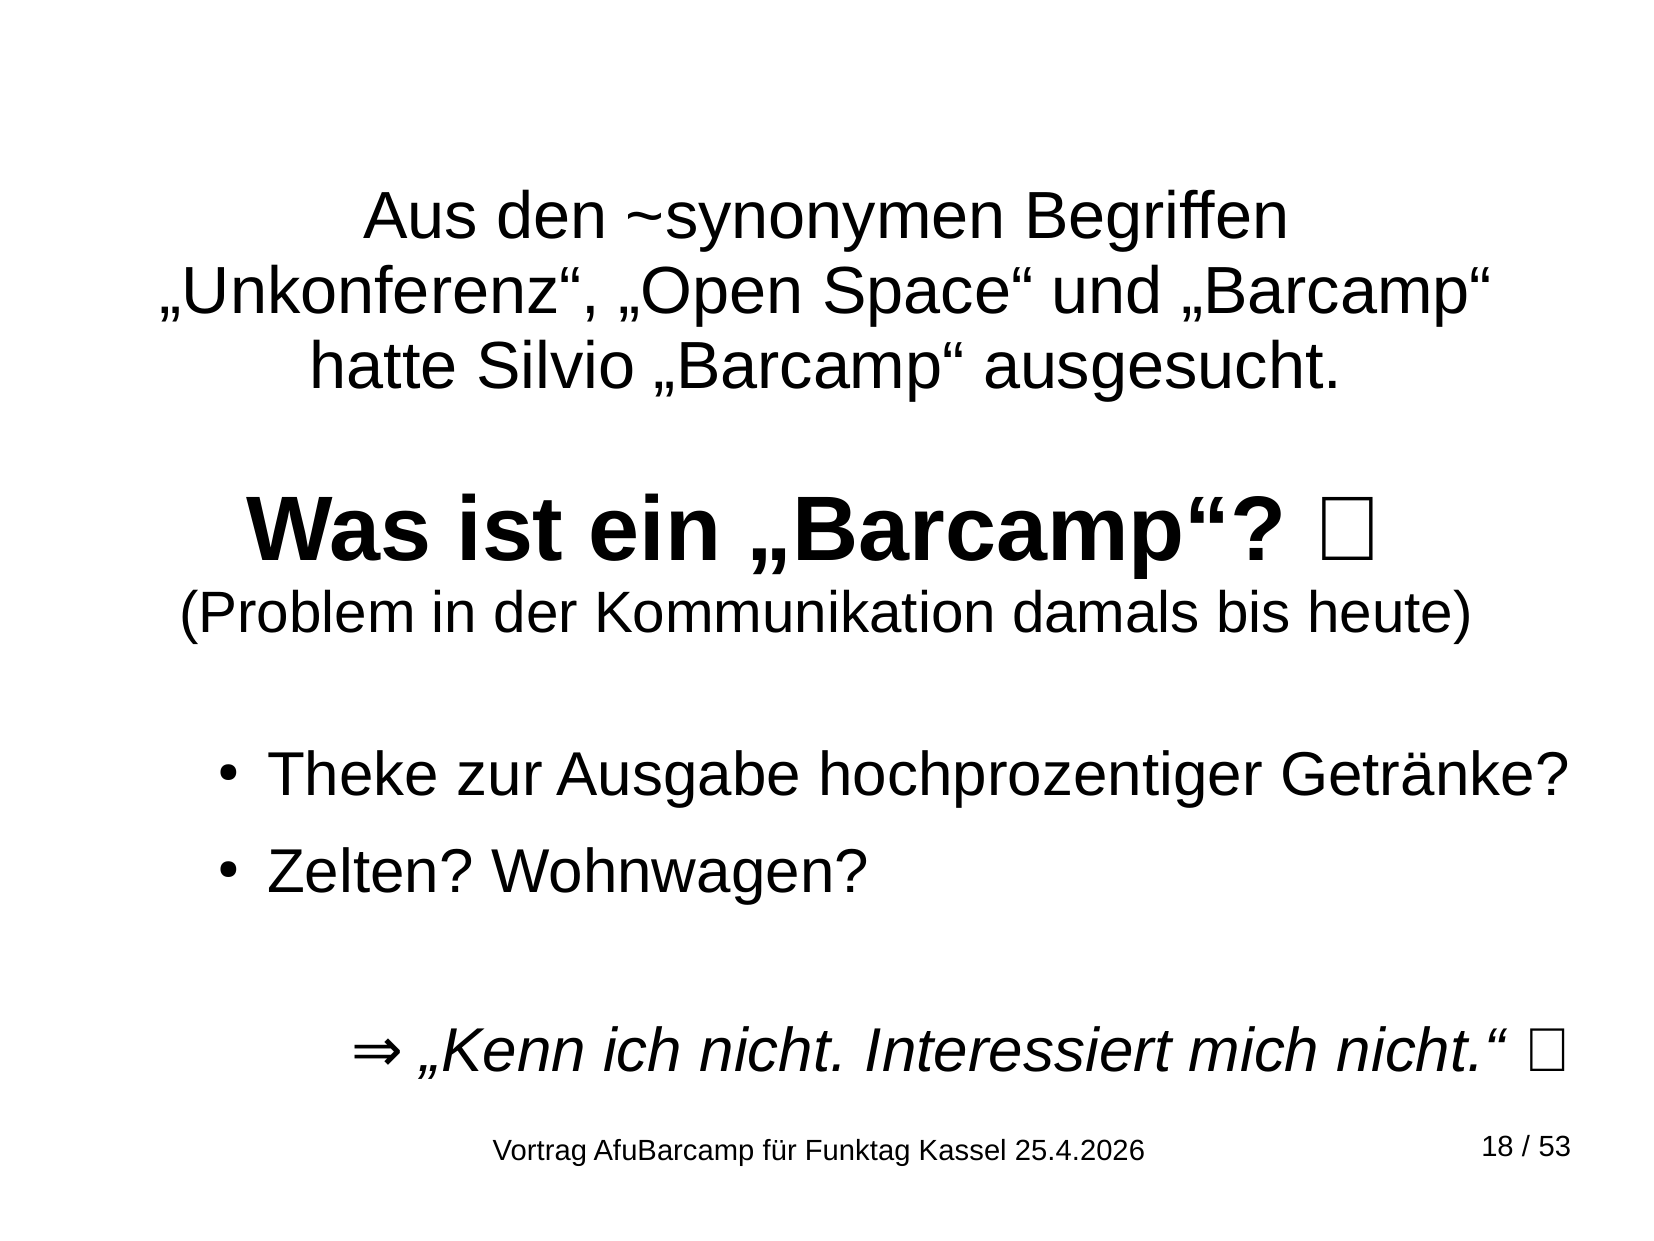

# Aus den ~synonymen Begriffen „Unkonferenz“, „Open Space“ und „Barcamp“ hatte Silvio „Barcamp“ ausgesucht. Was ist ein „Barcamp“? 🤔 (Problem in der Kommunikation damals bis heute)
Theke zur Ausgabe hochprozentiger Getränke?
Zelten? Wohnwagen?
⇒ „Kenn ich nicht. Interessiert mich nicht.“ 🤨